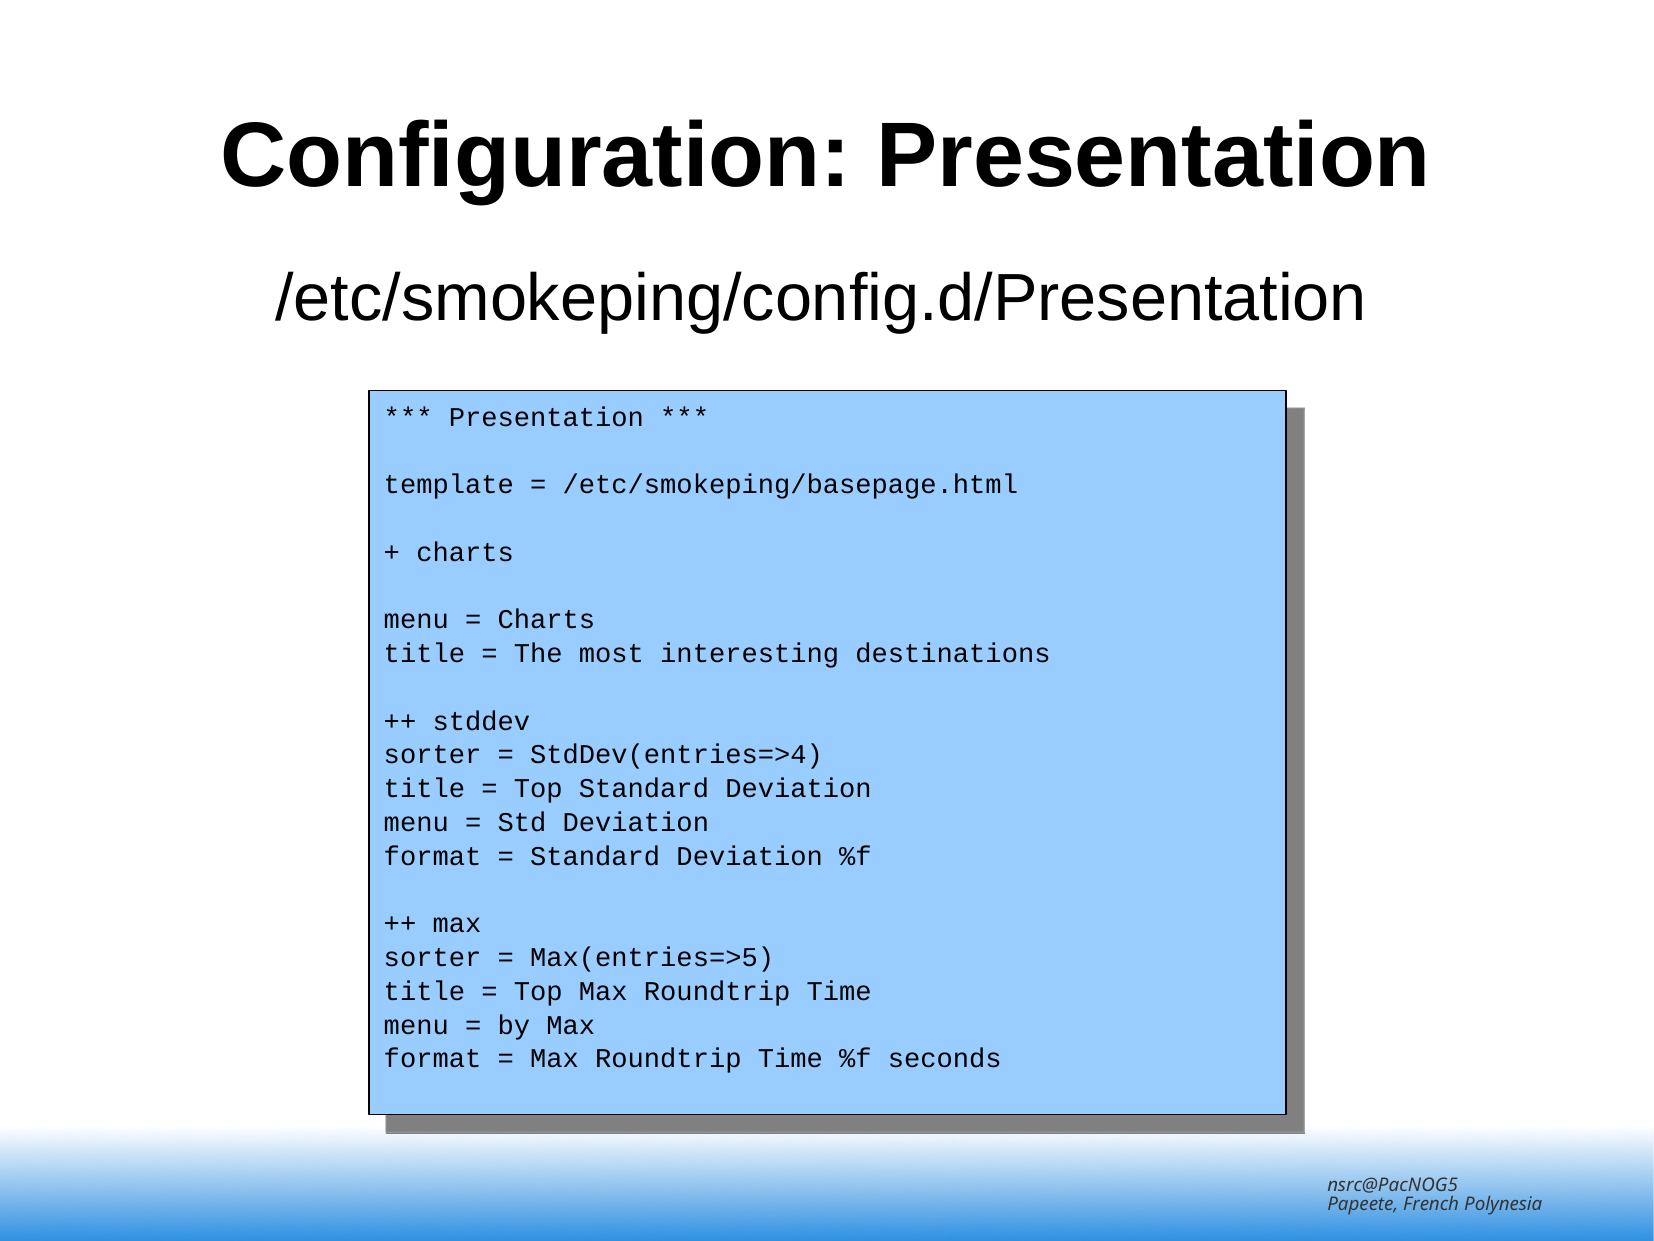

# Configuration: Presentation
/etc/smokeping/config.d/Presentation
*** Presentation ***
template = /etc/smokeping/basepage.html
+ charts
menu = Charts
title = The most interesting destinations
++ stddev
sorter = StdDev(entries=>4)
title = Top Standard Deviation
menu = Std Deviation
format = Standard Deviation %f
++ max
sorter = Max(entries=>5)
title = Top Max Roundtrip Time
menu = by Max
format = Max Roundtrip Time %f seconds